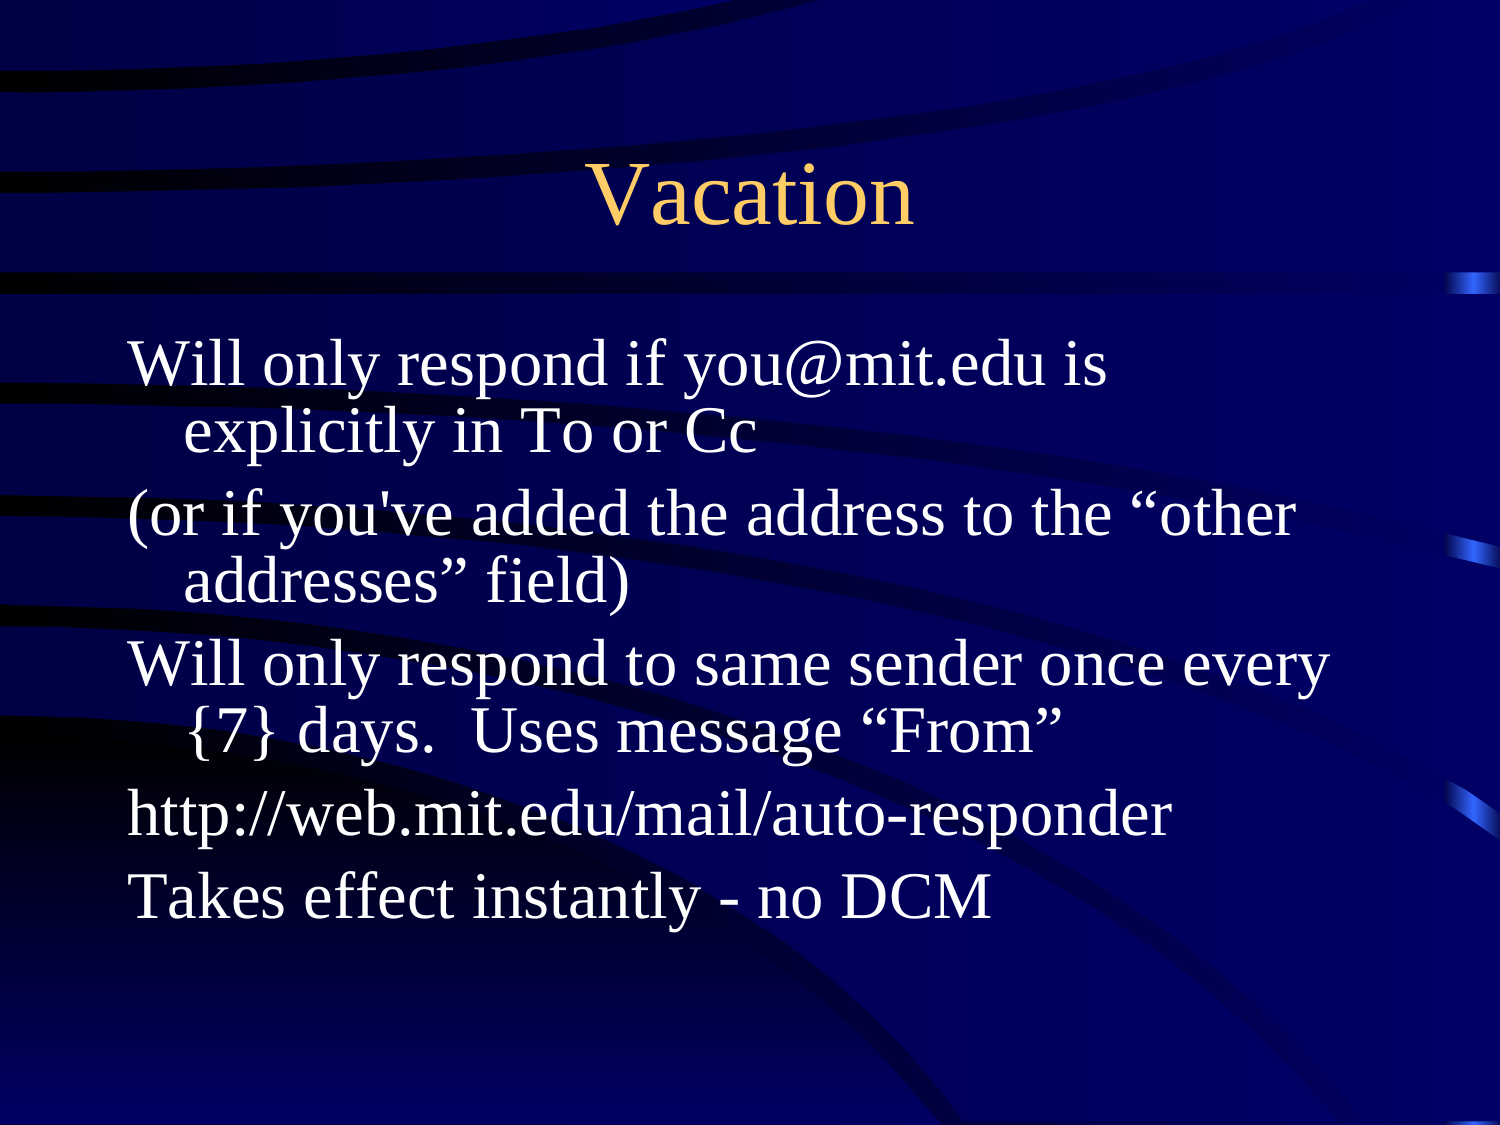

# Vacation
Will only respond if you@mit.edu is explicitly in To or Cc
(or if you've added the address to the “other addresses” field)
Will only respond to same sender once every {7} days. Uses message “From”
http://web.mit.edu/mail/auto-responder
Takes effect instantly - no DCM